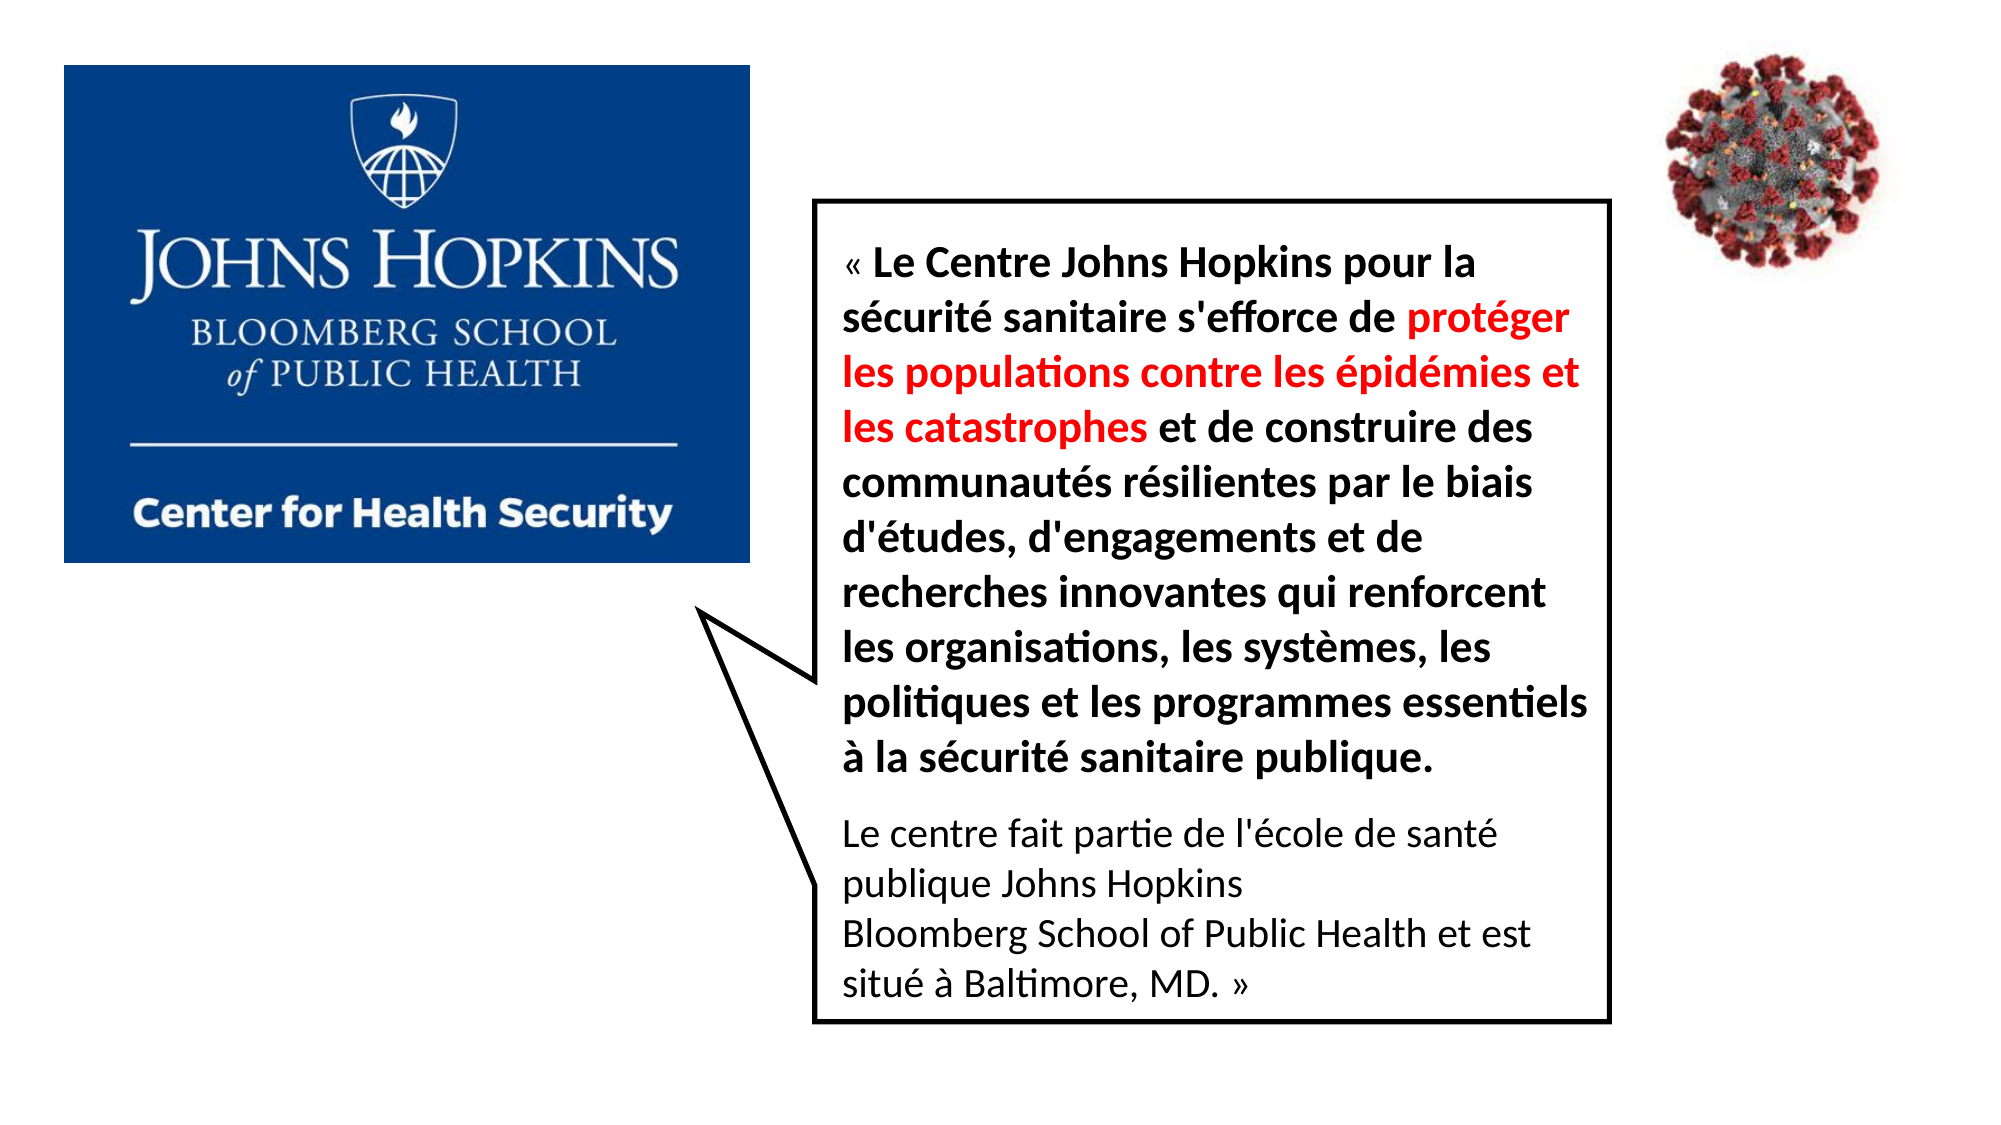

« Le Centre Johns Hopkins pour la sécurité sanitaire s'efforce de protéger les populations contre les épidémies et les catastrophes et de construire des communautés résilientes par le biais d'études, d'engagements et de recherches innovantes qui renforcent les organisations, les systèmes, les politiques et les programmes essentiels à la sécurité sanitaire publique.
Le centre fait partie de l'école de santé publique Johns Hopkins
Bloomberg School of Public Health et est situé à Baltimore, MD. »